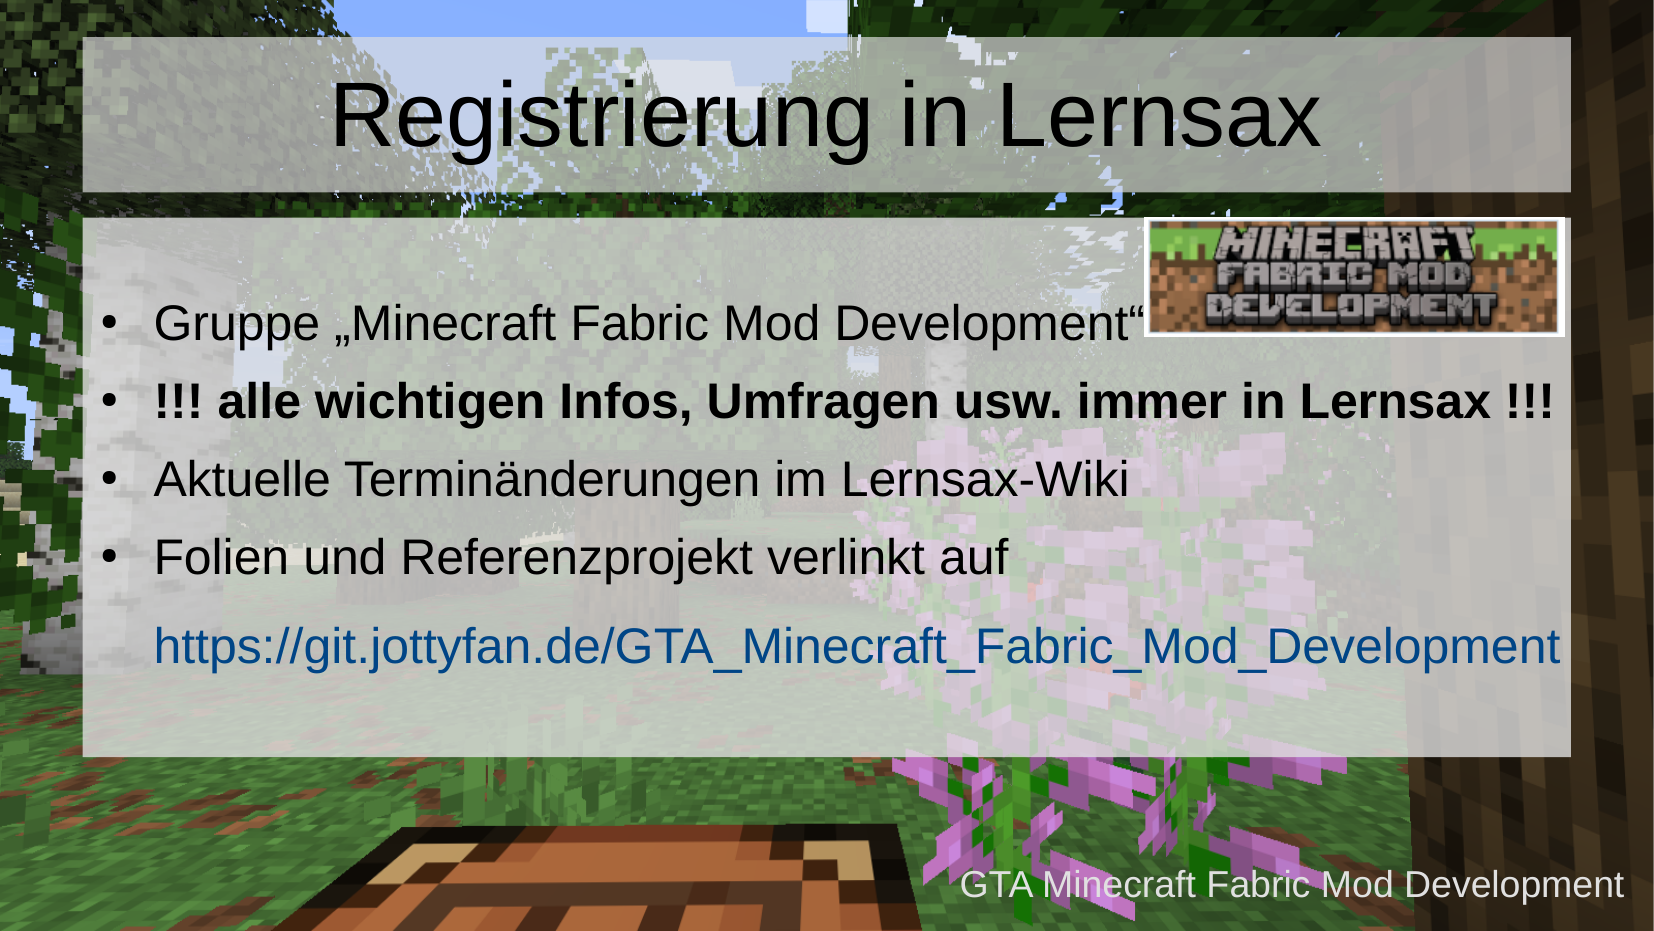

# Registrierung in Lernsax
Gruppe „Minecraft Fabric Mod Development“
!!! alle wichtigen Infos, Umfragen usw. immer in Lernsax !!!
Aktuelle Terminänderungen im Lernsax-Wiki
Folien und Referenzprojekt verlinkt auf
https://git.jottyfan.de/GTA_Minecraft_Fabric_Mod_Development